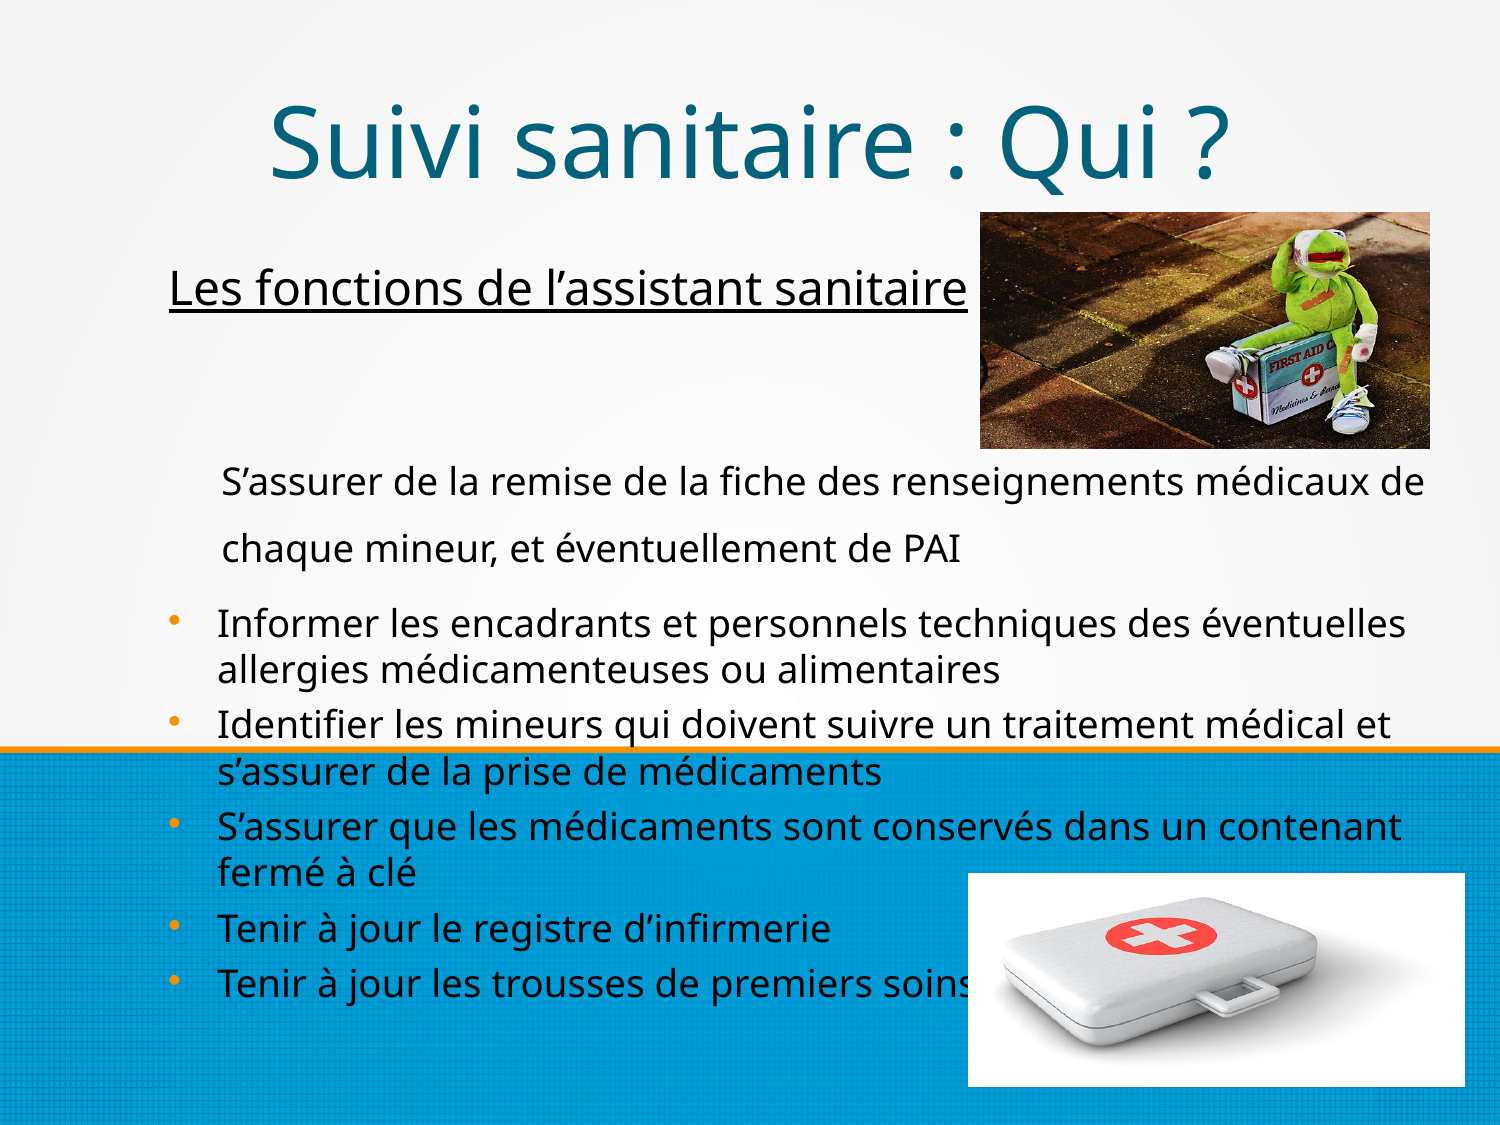

# Suivi sanitaire : Qui ?
Les fonctions de l’assistant sanitaire
S’assurer de la remise de la fiche des renseignements médicaux de
chaque mineur, et éventuellement de PAI
Informer les encadrants et personnels techniques des éventuelles allergies médicamenteuses ou alimentaires
Identifier les mineurs qui doivent suivre un traitement médical et s’assurer de la prise de médicaments
S’assurer que les médicaments sont conservés dans un contenant fermé à clé
Tenir à jour le registre d’infirmerie
Tenir à jour les trousses de premiers soins